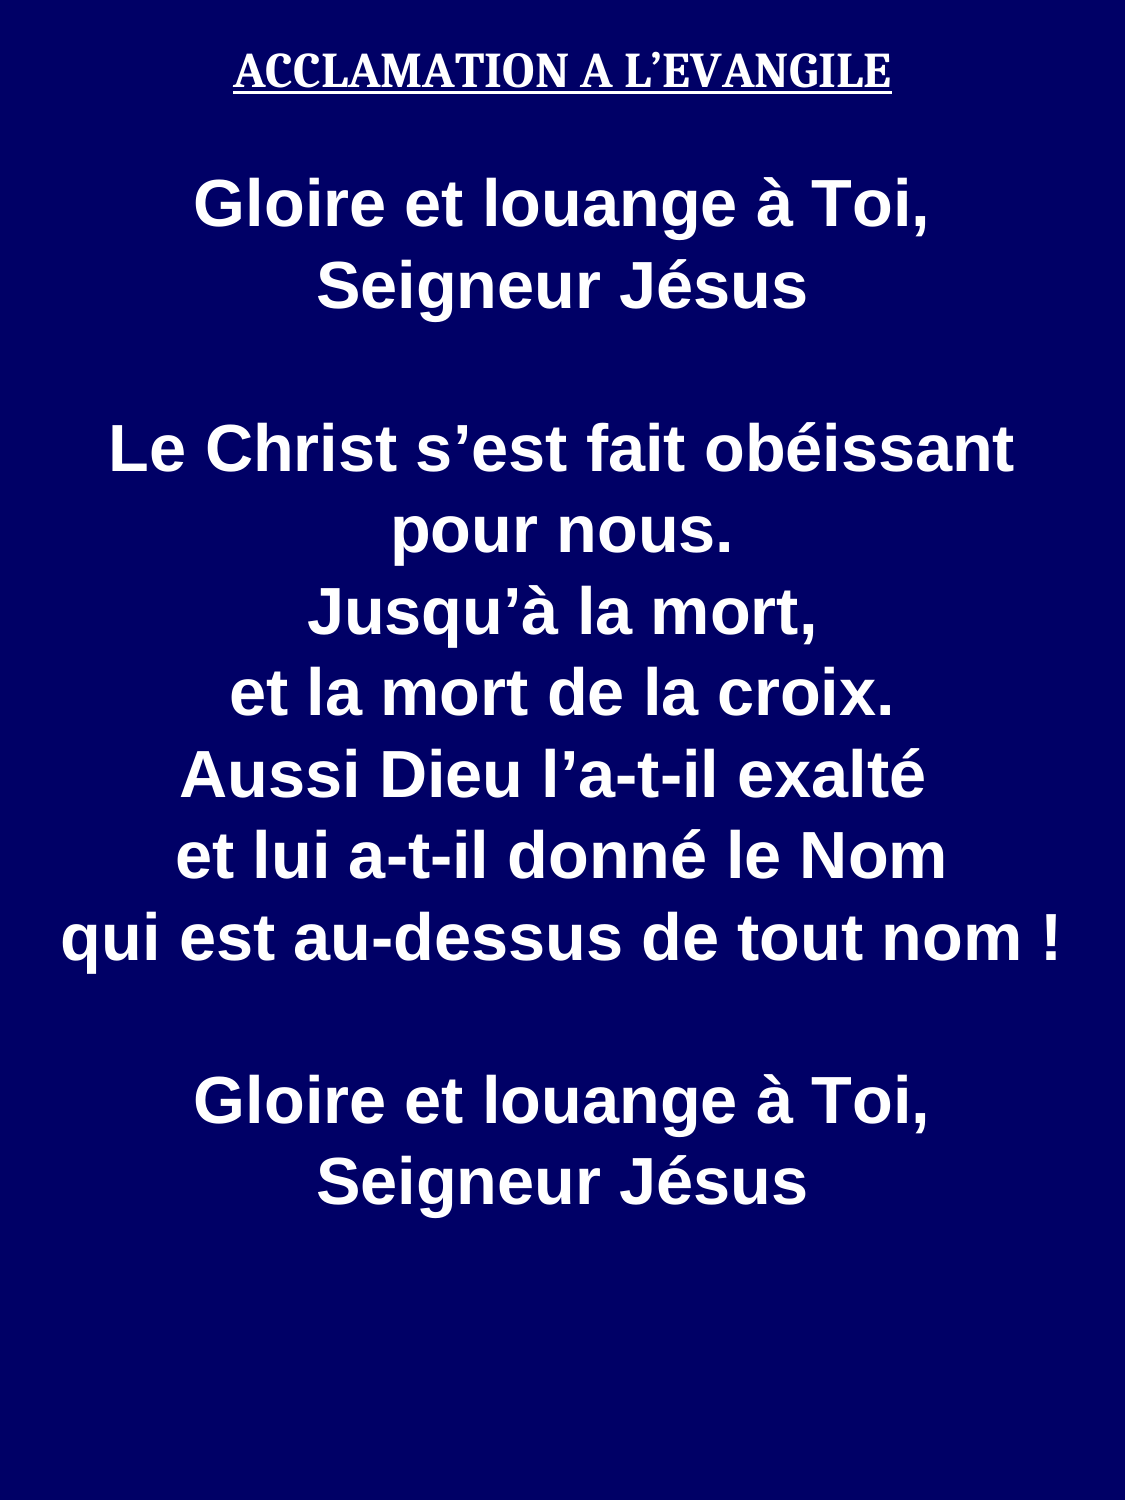

ACCLAMATION A L’EVANGILE
Gloire et louange à Toi,
Seigneur Jésus
Le Christ s’est fait obéissant
pour nous.
Jusqu’à la mort,
et la mort de la croix.
Aussi Dieu l’a-t-il exalté
et lui a-t-il donné le Nom
qui est au-dessus de tout nom !
Gloire et louange à Toi,
Seigneur Jésus